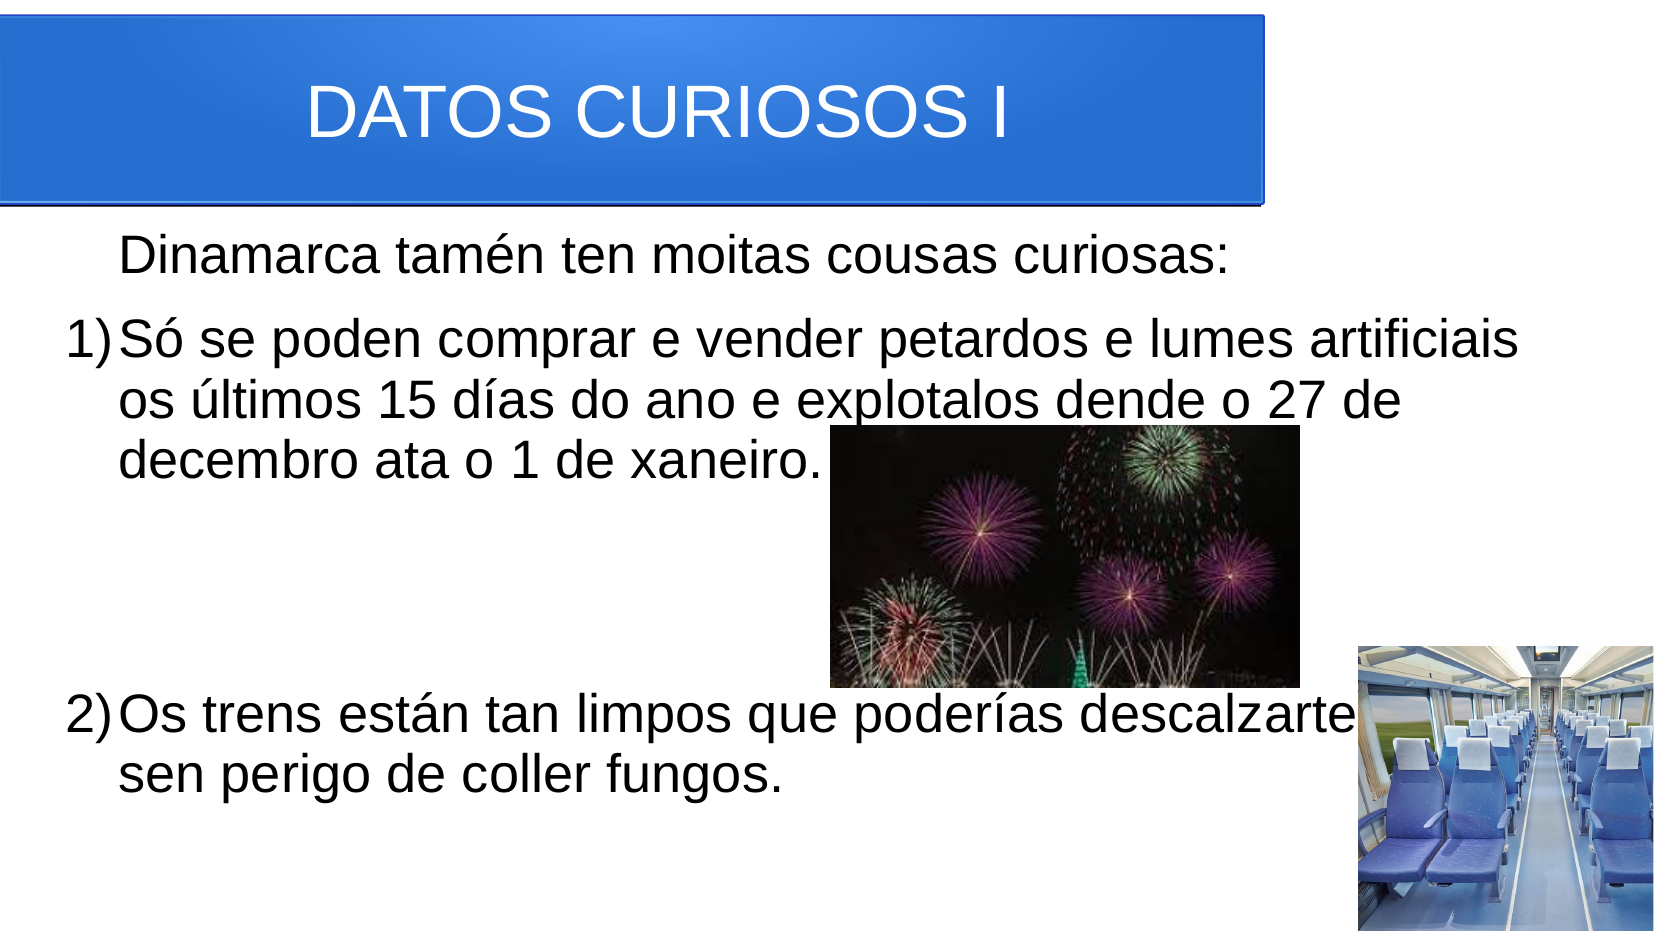

# DATOS CURIOSOS I
Dinamarca tamén ten moitas cousas curiosas:
Só se poden comprar e vender petardos e lumes artificiais os últimos 15 días do ano e explotalos dende o 27 de decembro ata o 1 de xaneiro.
Os trens están tan limpos que poderías descalzarte sen perigo de coller fungos.